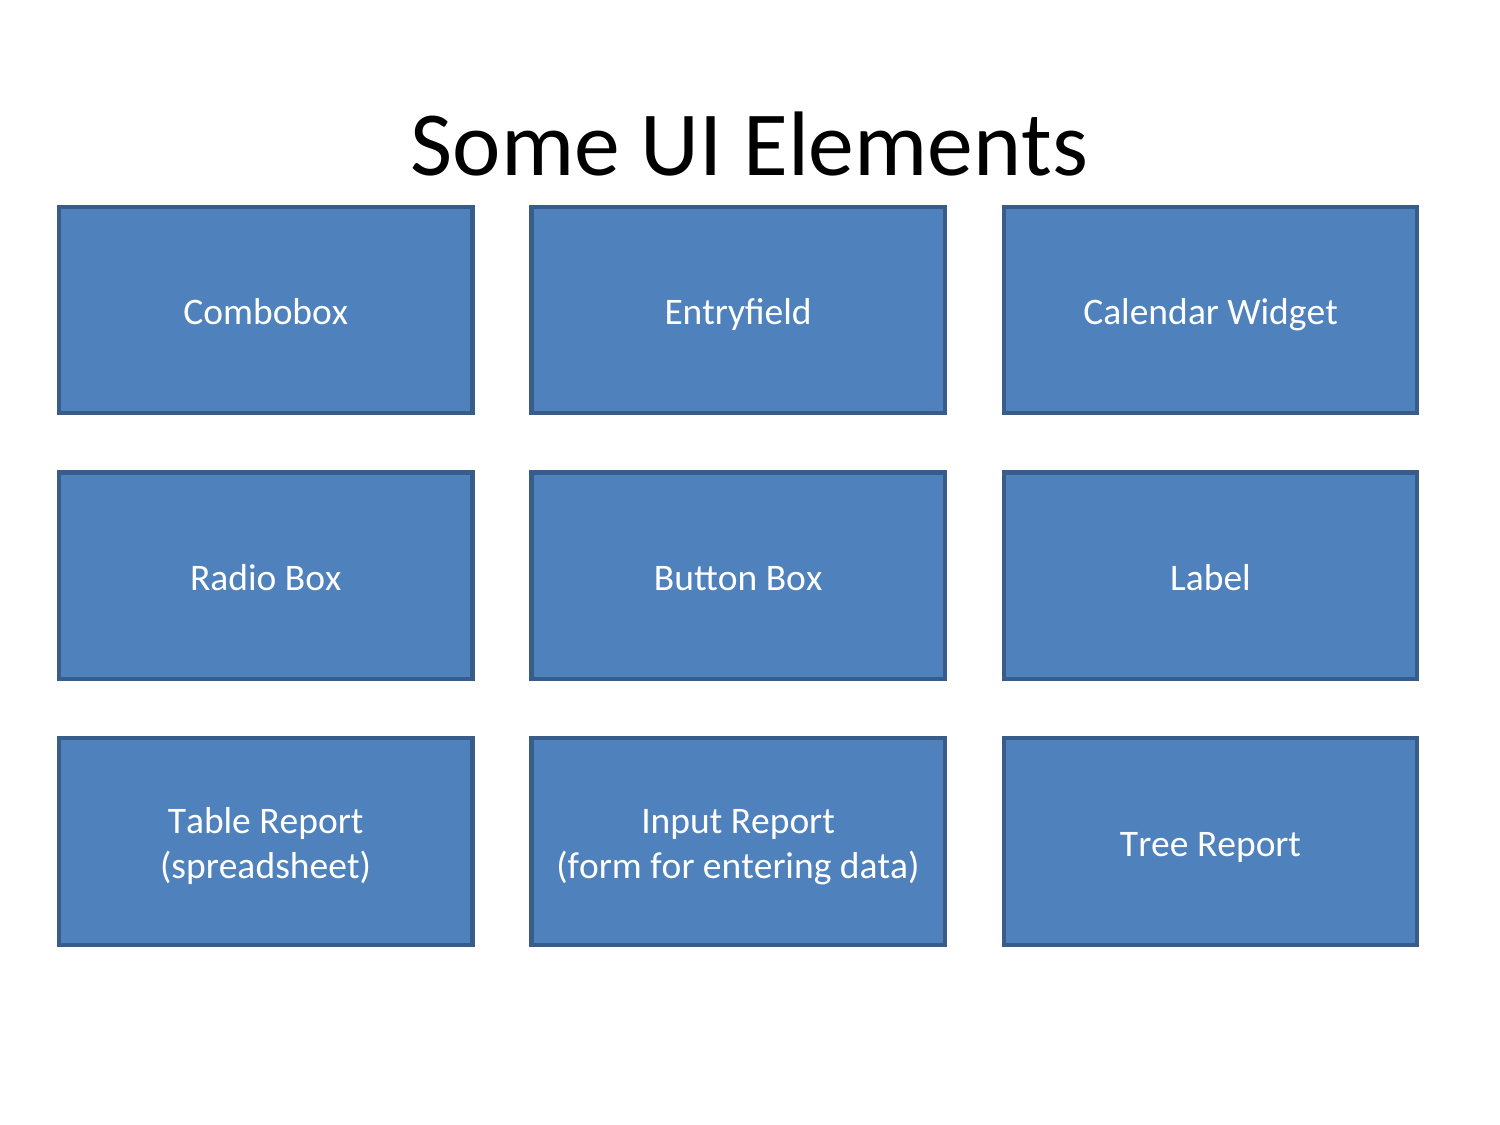

Some UI Elements
Combobox
Entryfield
Calendar Widget
Radio Box
Button Box
Label
Table Report
(spreadsheet)
Input Report
(form for entering data)
Tree Report